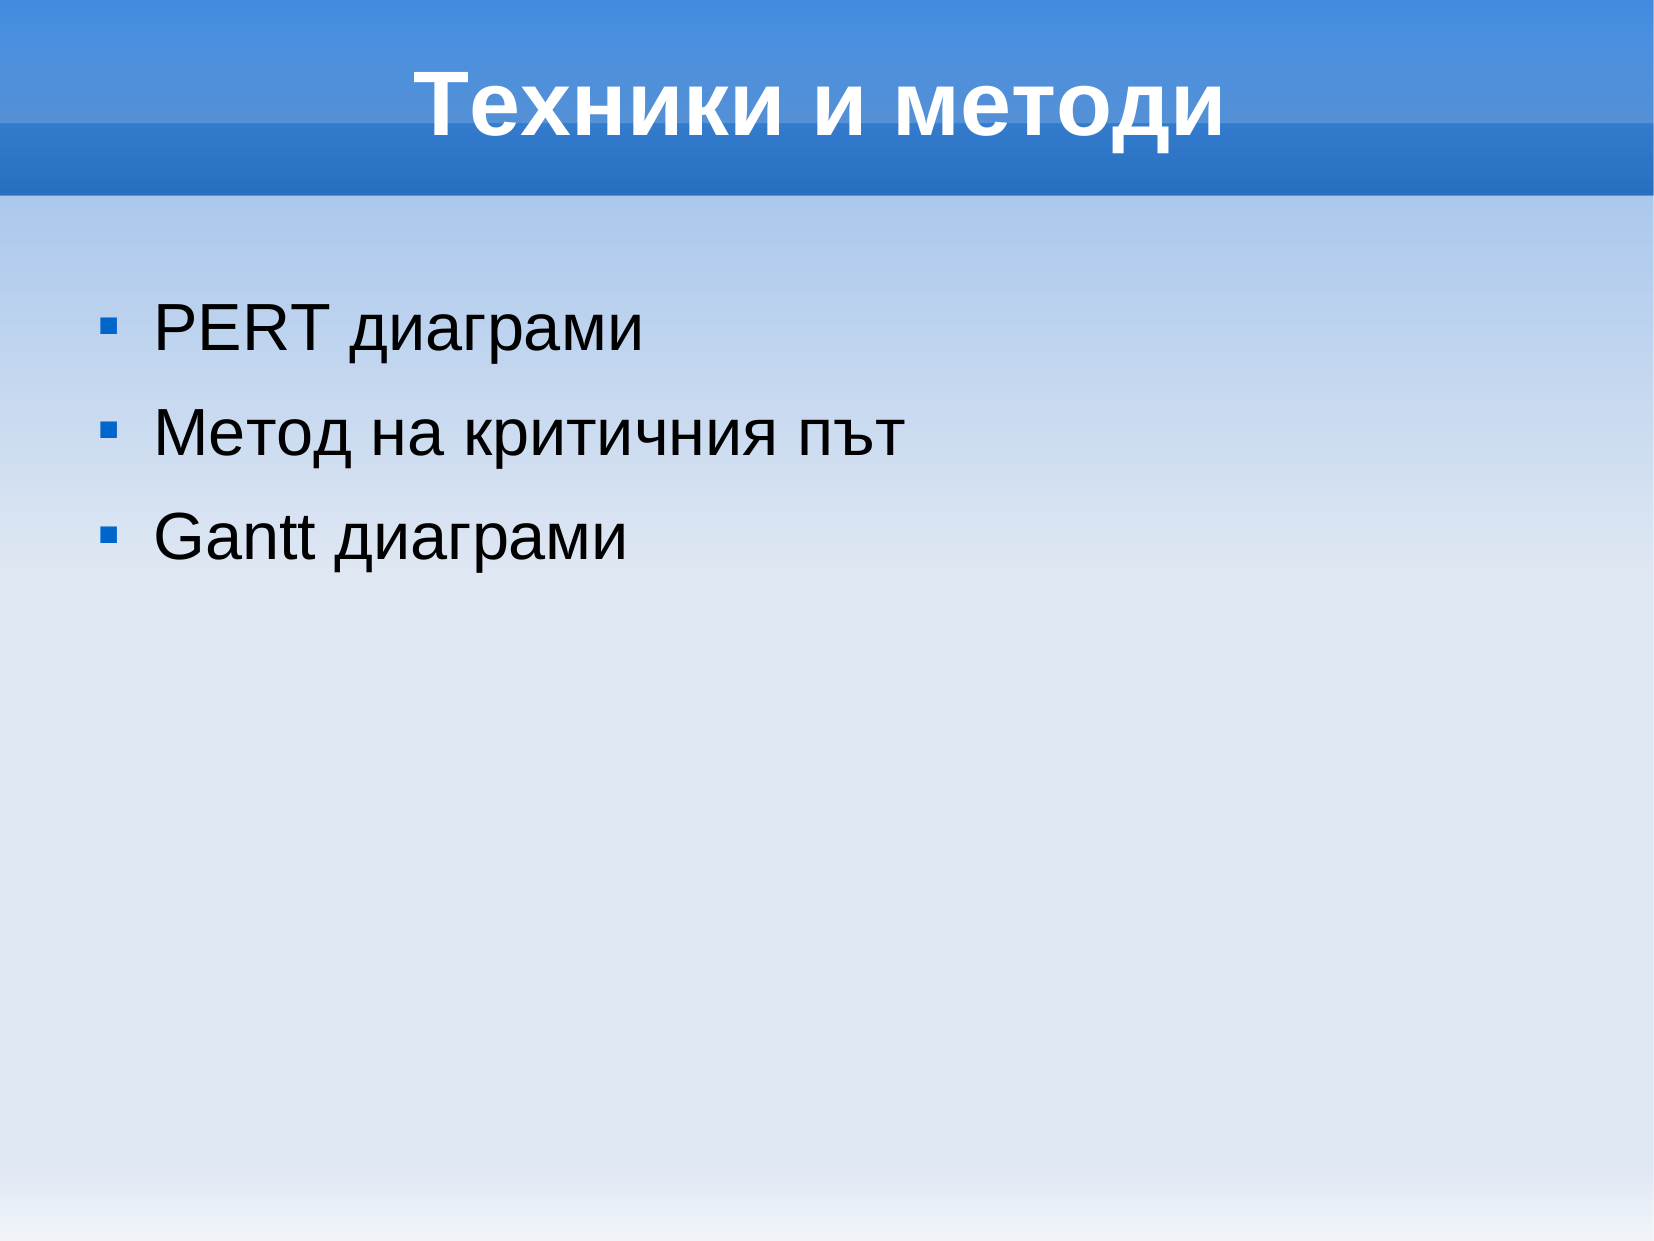

# Техники и методи
PERT диаграми
Метод на критичния път
Gantt диаграми